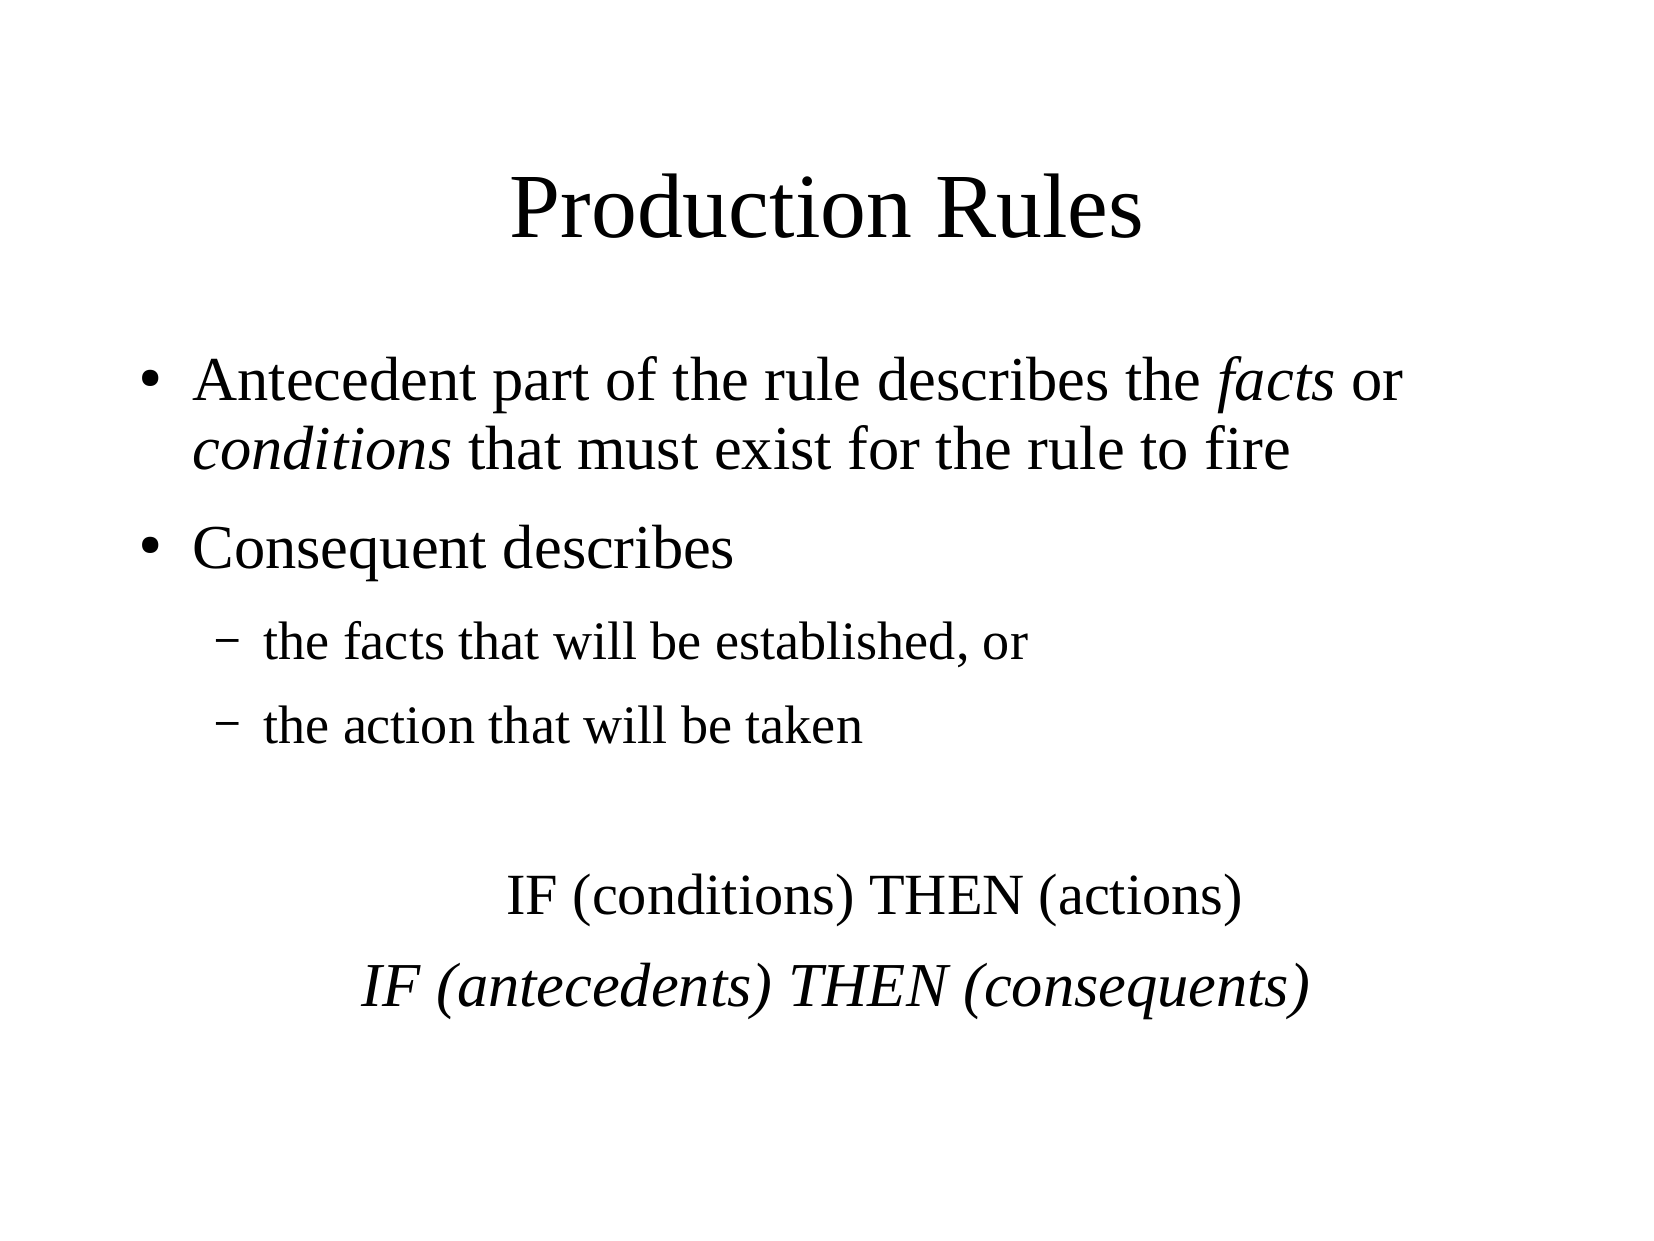

# Production Rules
Antecedent part of the rule describes the facts or conditions that must exist for the rule to fire
Consequent describes
the facts that will be established, or
the action that will be taken
IF (conditions) THEN (actions)
IF (antecedents) THEN (consequents)